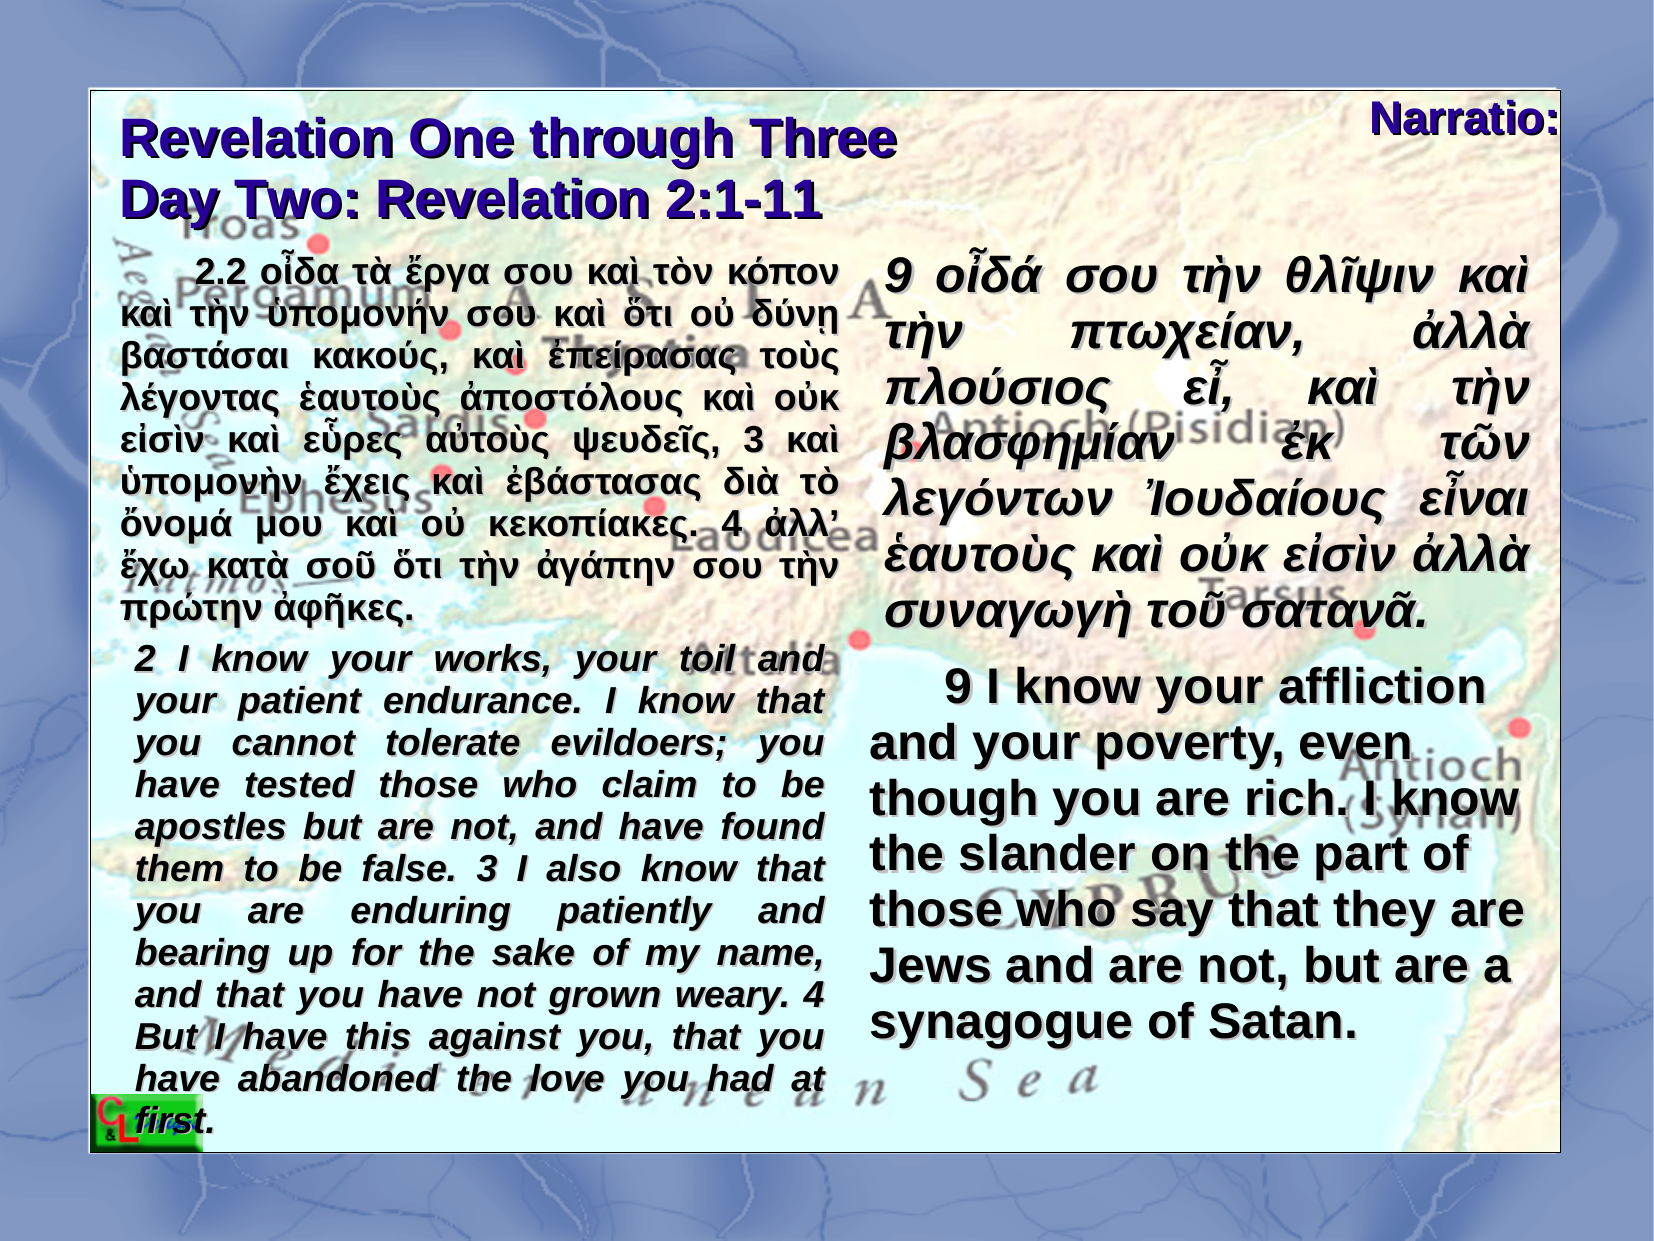

Narratio:
# Revelation One through Three Day Two: Revelation 2:1-11
9 οἶδά σου τὴν θλῖψιν καὶ τὴν πτωχείαν, ἀλλὰ πλούσιος εἶ, καὶ τὴν βλασφημίαν ἐκ τῶν λεγόντων Ἰουδαίους εἶναι ἑαυτοὺς καὶ οὐκ εἰσὶν ἀλλὰ συναγωγὴ τοῦ σατανᾶ.
	2.2 οἶδα τὰ ἔργα σου καὶ τὸν κόπον καὶ τὴν ὑπομονήν σου καὶ ὅτι οὐ δύνῃ βαστάσαι κακούς, καὶ ἐπείρασας τοὺς λέγοντας ἑαυτοὺς ἀποστόλους καὶ οὐκ εἰσὶν καὶ εὗρες αὐτοὺς ψευδεῖς, 3 καὶ ὑπομονὴν ἔχεις καὶ ἐβάστασας διὰ τὸ ὄνομά μου καὶ οὐ κεκοπίακες. 4 ἀλλʼ ἔχω κατὰ σοῦ ὅτι τὴν ἀγάπην σου τὴν πρώτην ἀφῆκες.
2 I know your works, your toil and your patient endurance. I know that you cannot tolerate evildoers; you have tested those who claim to be apostles but are not, and have found them to be false. 3 I also know that you are enduring patiently and bearing up for the sake of my name, and that you have not grown weary. 4 But I have this against you, that you have abandoned the love you had at first.
	9 I know your affliction and your poverty, even though you are rich. I know the slander on the part of those who say that they are Jews and are not, but are a synagogue of Satan.